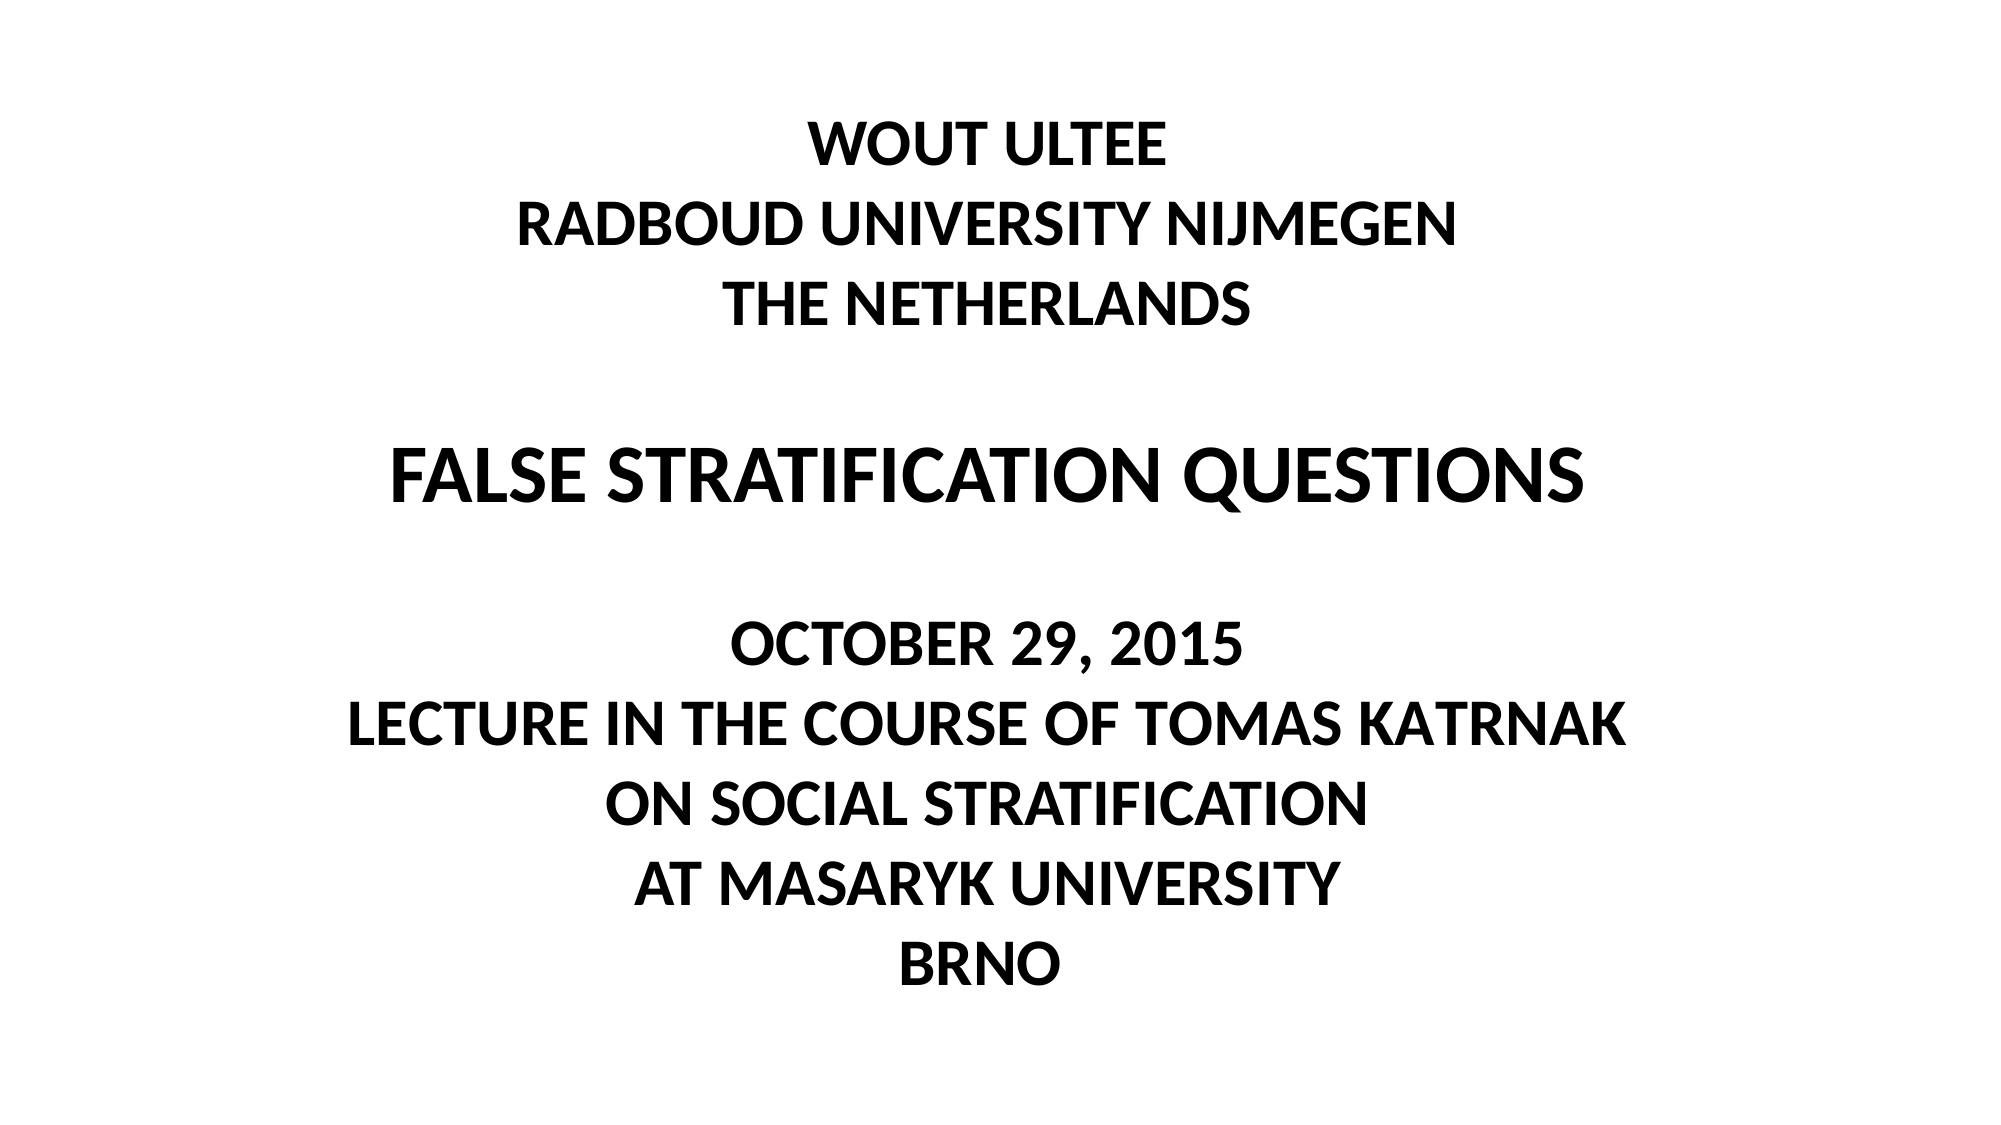

WOUT ULTEE
RADBOUD UNIVERSITY NIJMEGEN
THE NETHERLANDS
FALSE STRATIFICATION QUESTIONS
OCTOBER 29, 2015
LECTURE IN THE COURSE OF TOMAS KATRNAK
ON SOCIAL STRATIFICATION
AT MASARYK UNIVERSITY
BRNO